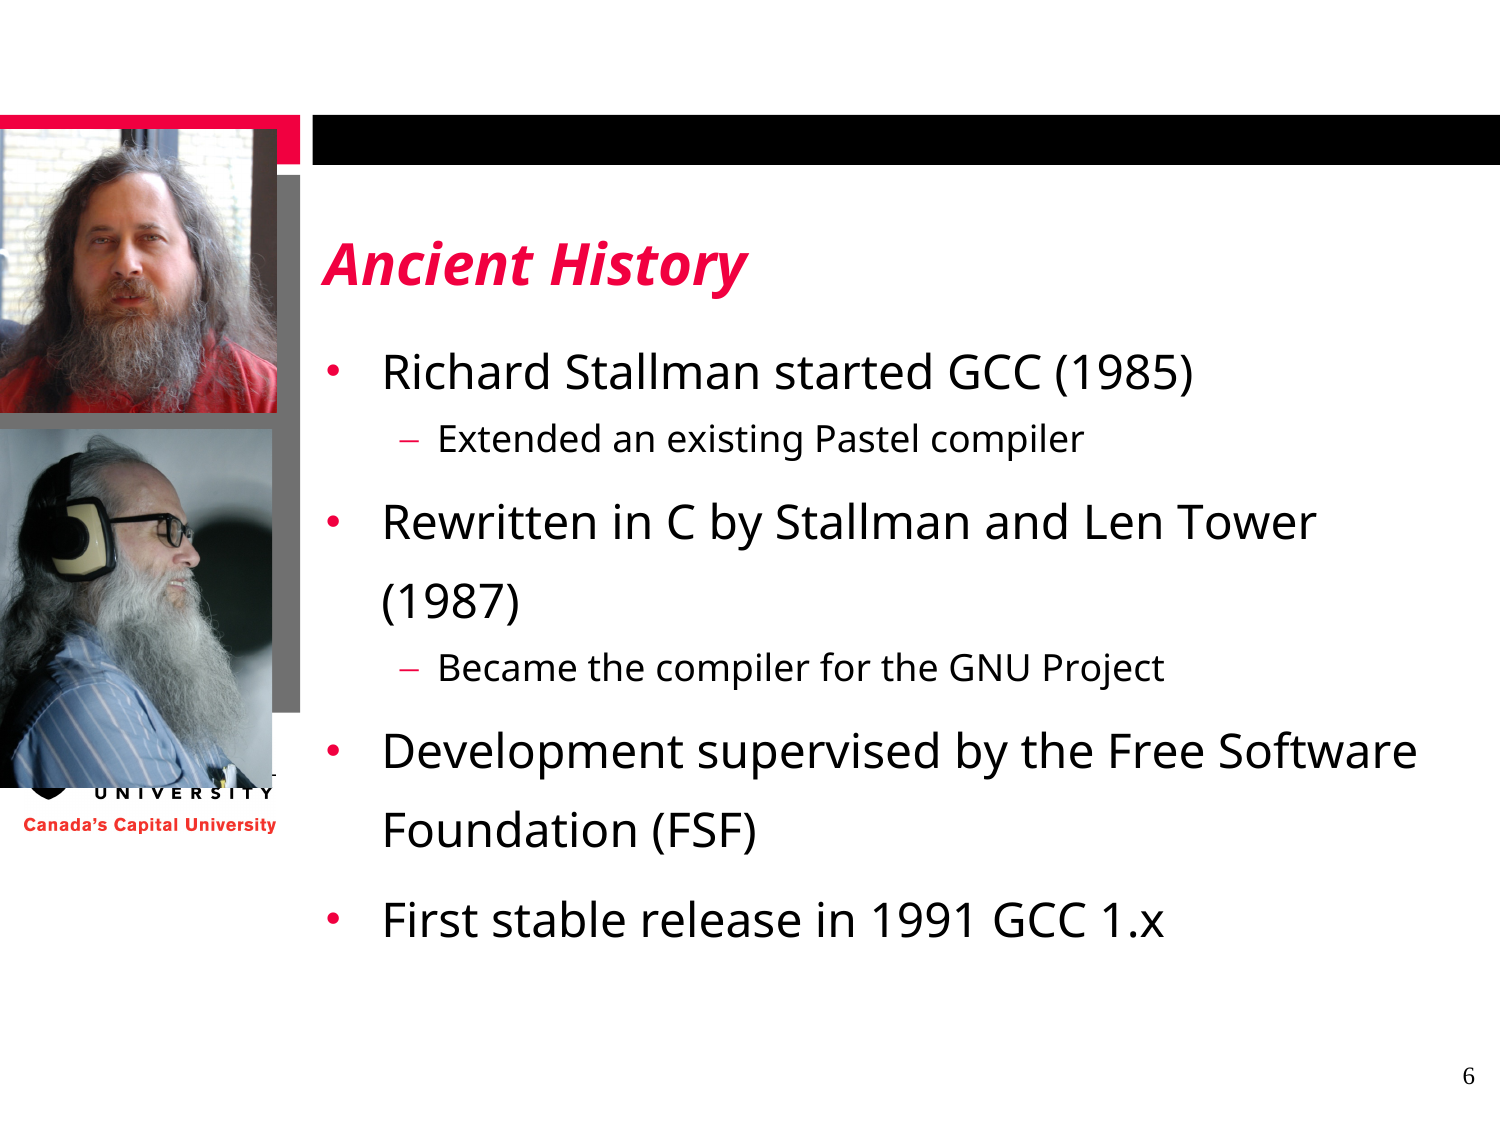

# Ancient History
Richard Stallman started GCC (1985)
Extended an existing Pastel compiler
Rewritten in C by Stallman and Len Tower (1987)
Became the compiler for the GNU Project
Development supervised by the Free Software Foundation (FSF)
First stable release in 1991 GCC 1.x
6